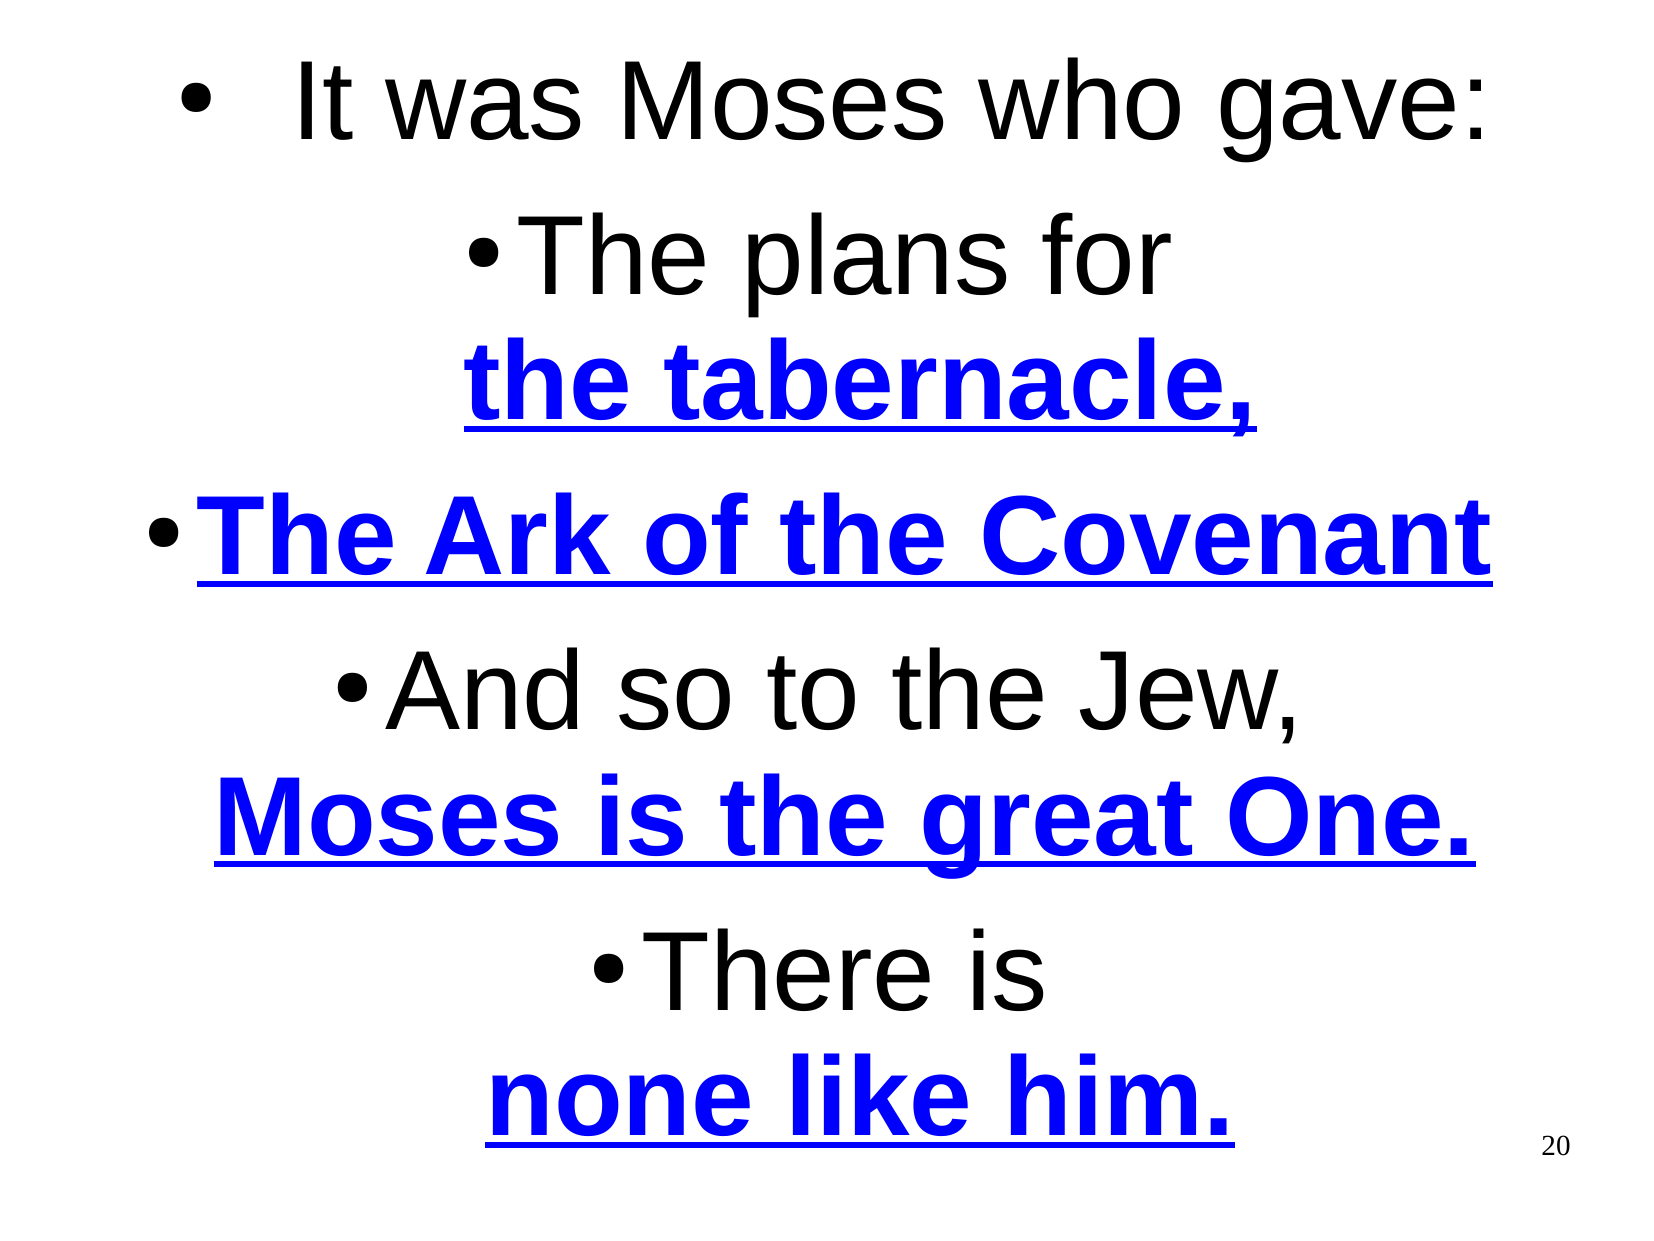

# It was Moses who gave:
The plans for
the tabernacle,
The Ark of the Covenant
And so to the Jew,
Moses is the great One.
There is
none like him.
20